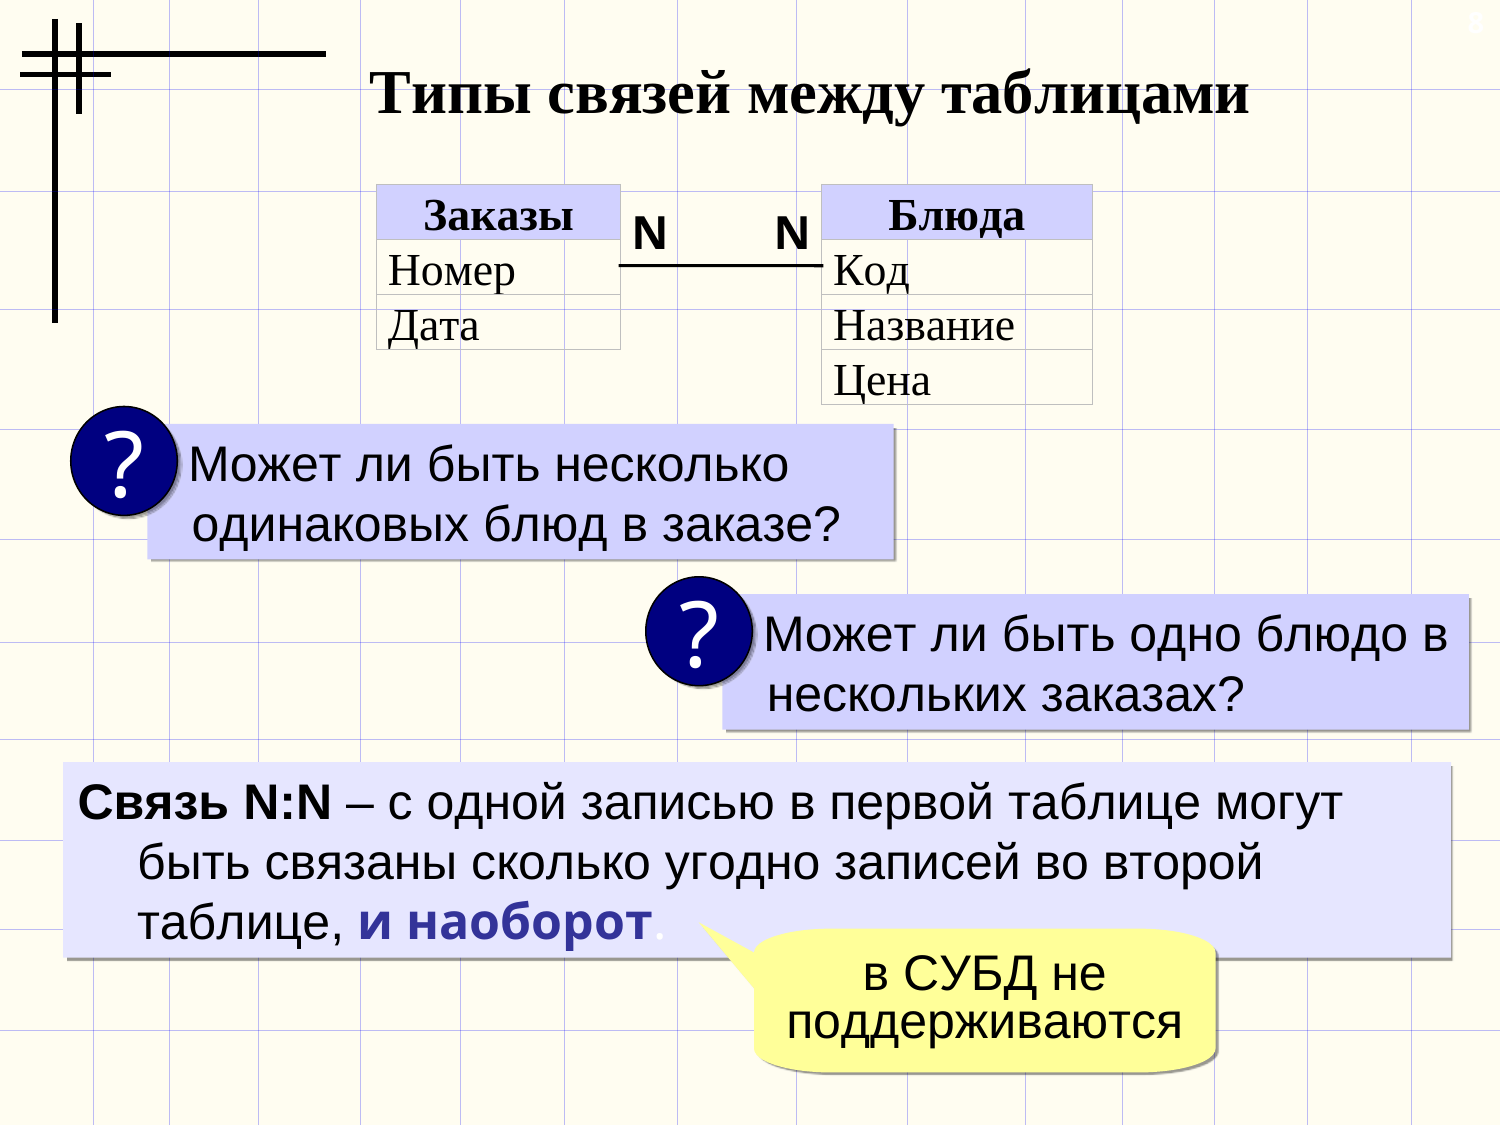

# Типы связей между таблицами
| Заказы |
| --- |
| Номер |
| Дата |
| Блюда |
| --- |
| Код |
| Название |
| Цена |
N
N
?
 Может ли быть несколько одинаковых блюд в заказе?
?
 Может ли быть одно блюдо в нескольких заказах?
Связь N:N – с одной записью в первой таблице могут быть связаны сколько угодно записей во второй таблице, и наоборот.
в СУБД не поддерживаются